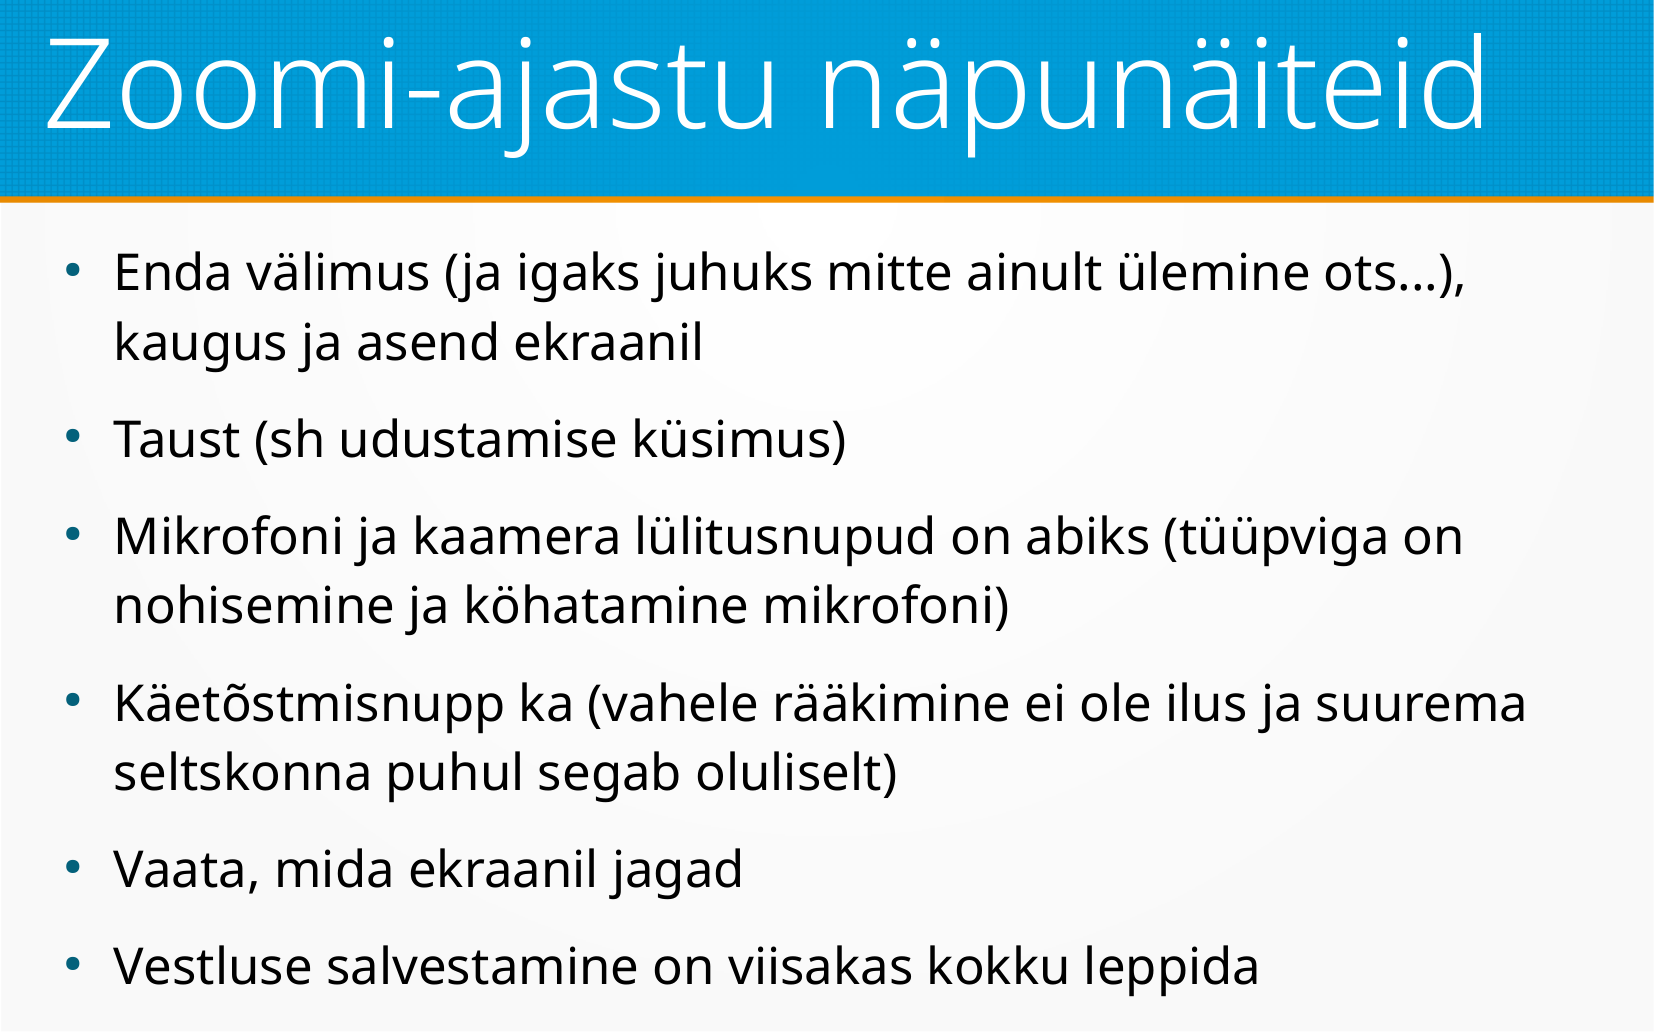

# Zoomi-ajastu näpunäiteid
Enda välimus (ja igaks juhuks mitte ainult ülemine ots...), kaugus ja asend ekraanil
Taust (sh udustamise küsimus)
Mikrofoni ja kaamera lülitusnupud on abiks (tüüpviga on nohisemine ja köhatamine mikrofoni)
Käetõstmisnupp ka (vahele rääkimine ei ole ilus ja suurema seltskonna puhul segab oluliselt)
Vaata, mida ekraanil jagad
Vestluse salvestamine on viisakas kokku leppida